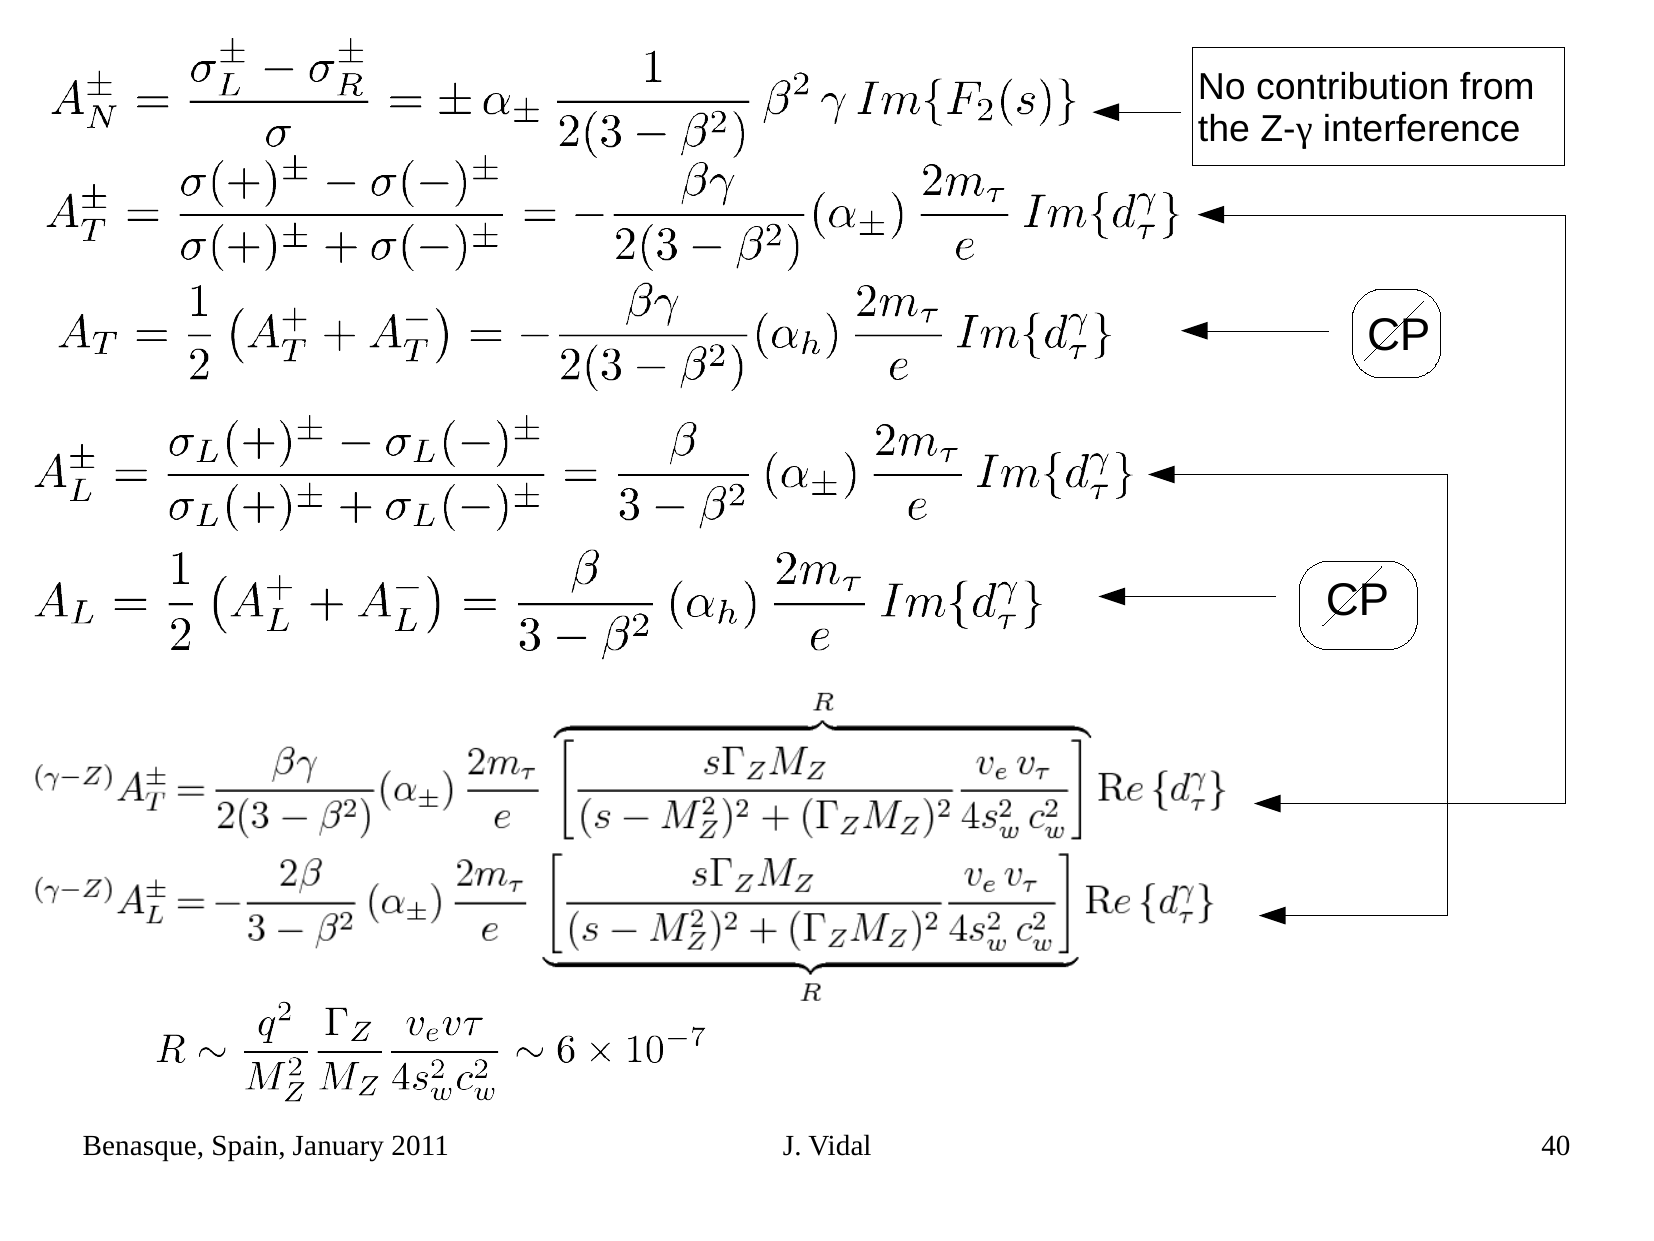

No contribution from the Z-γ interference
CP
CP
Benasque, Spain, January 2011
J. Vidal
40